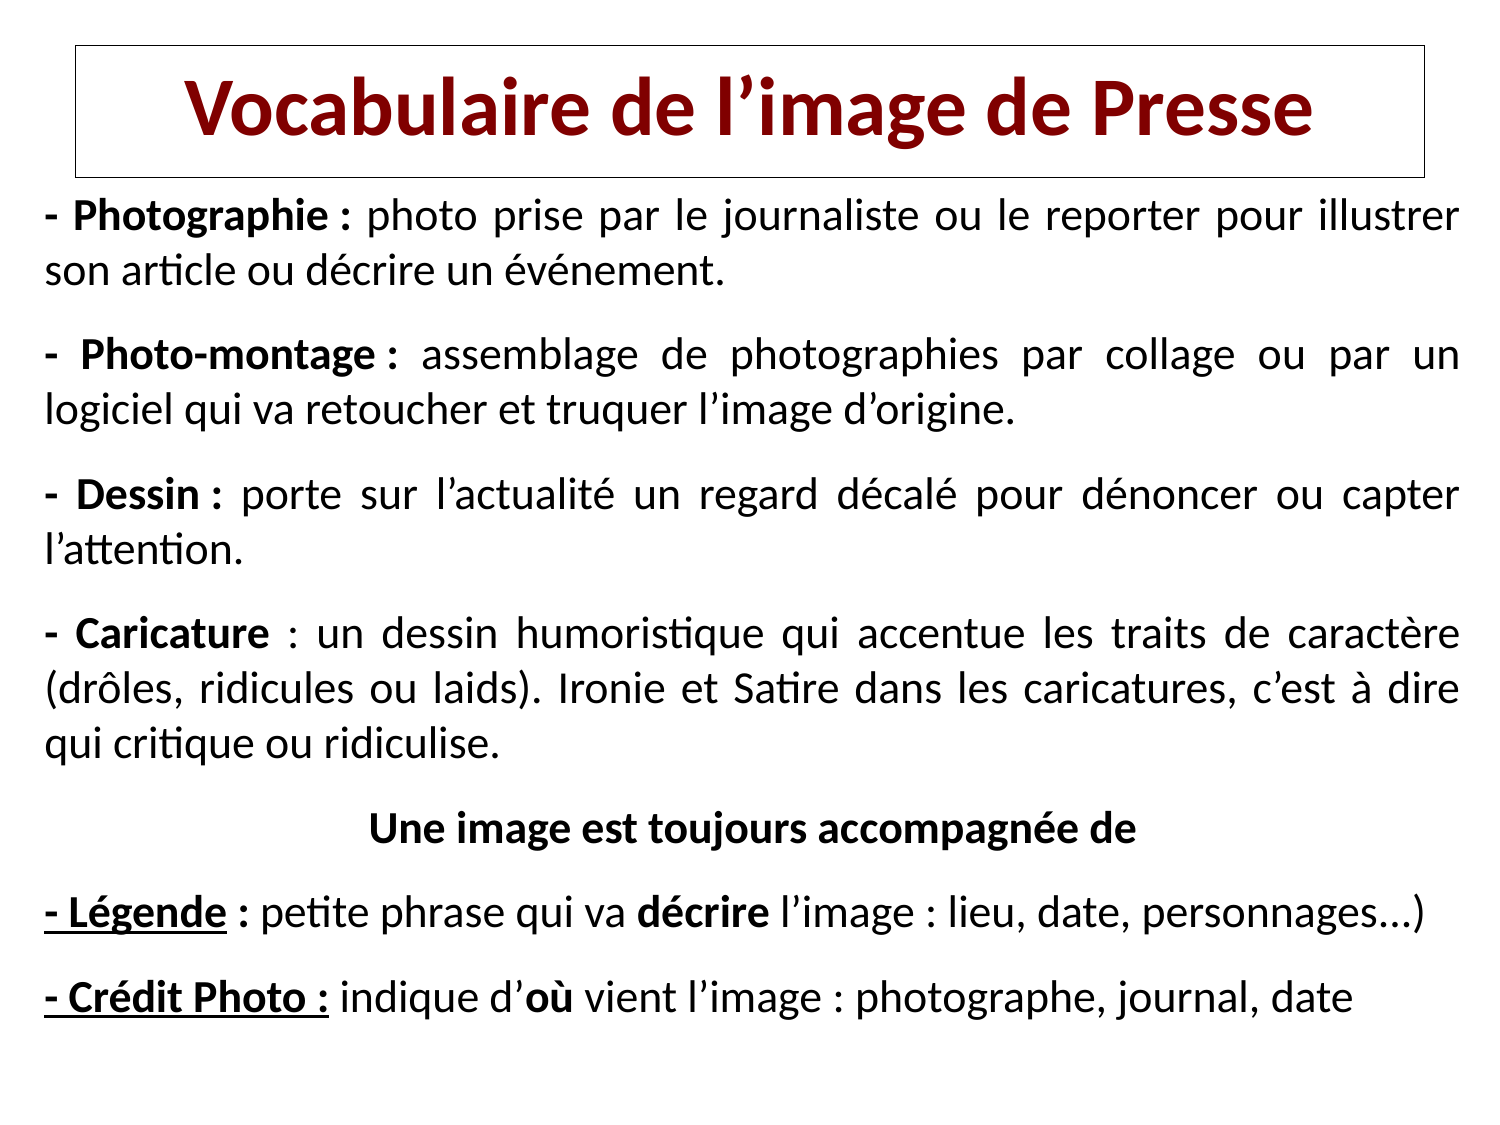

# Vocabulaire de l’image de Presse
- Photographie : photo prise par le journaliste ou le reporter pour illustrer son article ou décrire un événement.
- Photo-montage : assemblage de photographies par collage ou par un logiciel qui va retoucher et truquer l’image d’origine.
- Dessin : porte sur l’actualité un regard décalé pour dénoncer ou capter l’attention.
- Caricature : un dessin humoristique qui accentue les traits de caractère (drôles, ridicules ou laids). Ironie et Satire dans les caricatures, c’est à dire qui critique ou ridiculise.
Une image est toujours accompagnée de
- Légende : petite phrase qui va décrire l’image : lieu, date, personnages...)
- Crédit Photo : indique d’où vient l’image : photographe, journal, date